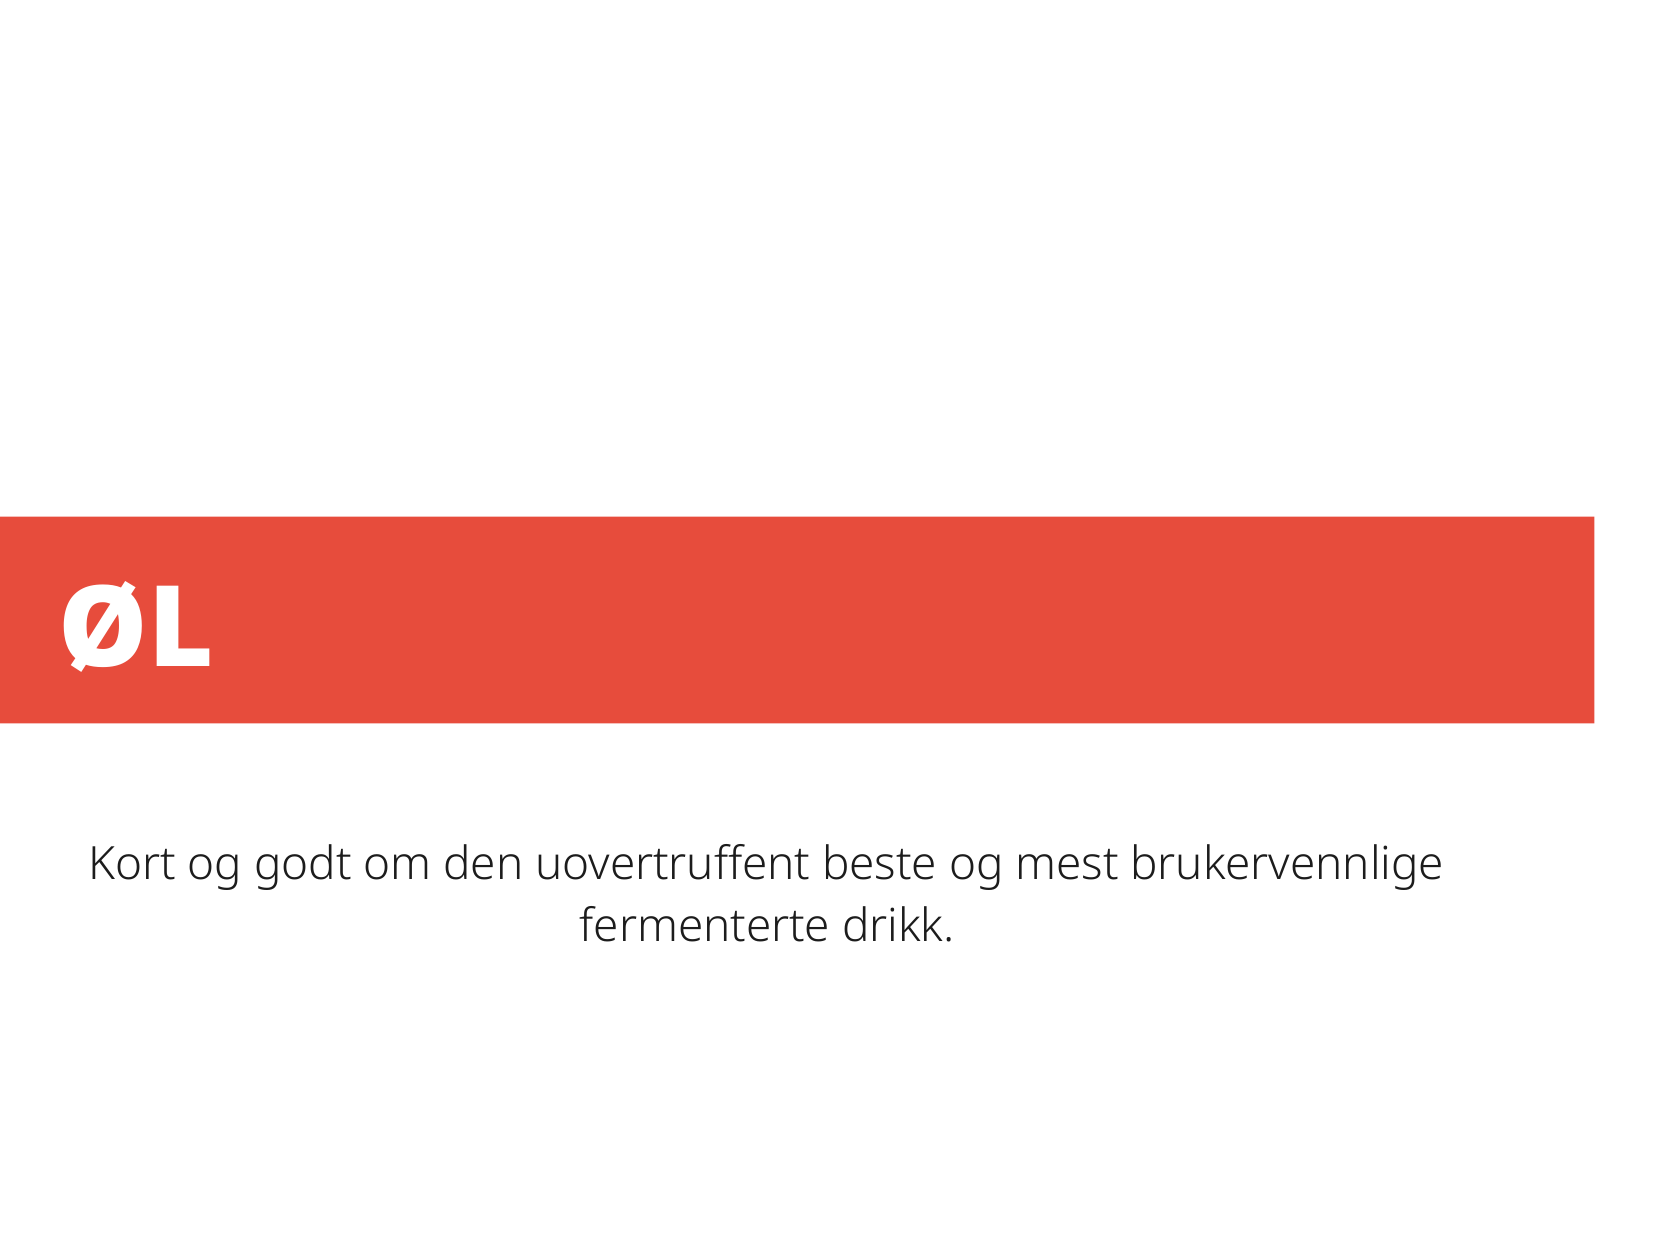

# ØL
Kort og godt om den uovertruffent beste og mest brukervennlige fermenterte drikk.